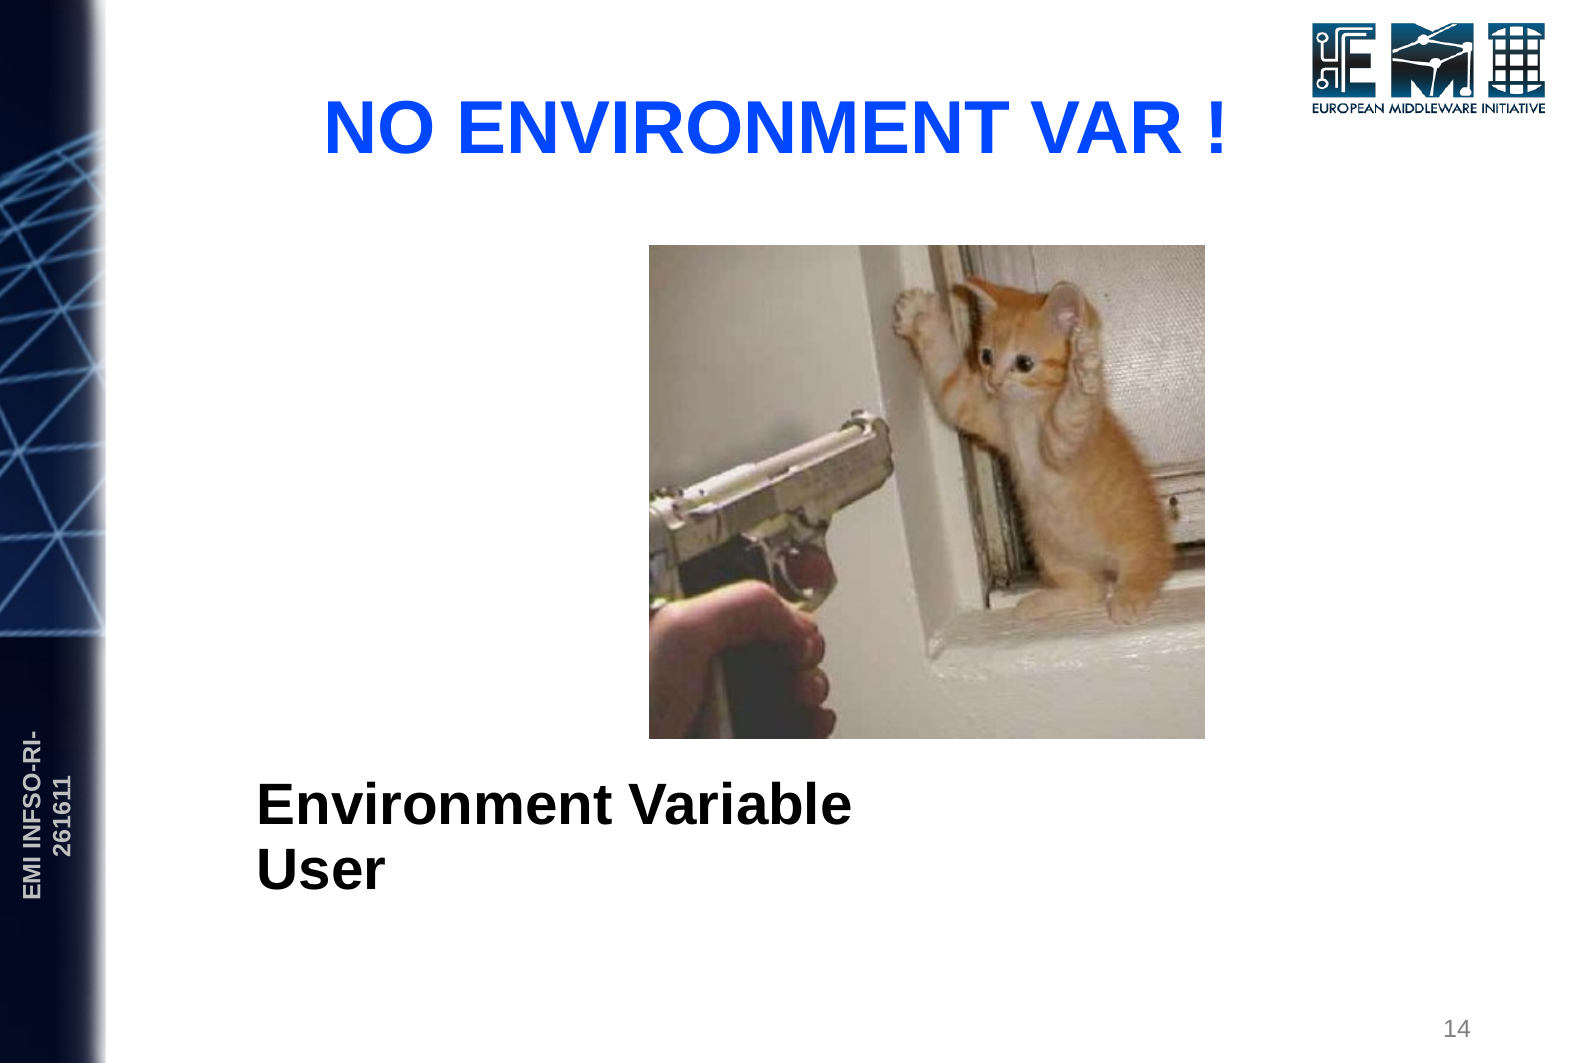

NO ENVIRONMENT VAR !
Environment Variable User
14